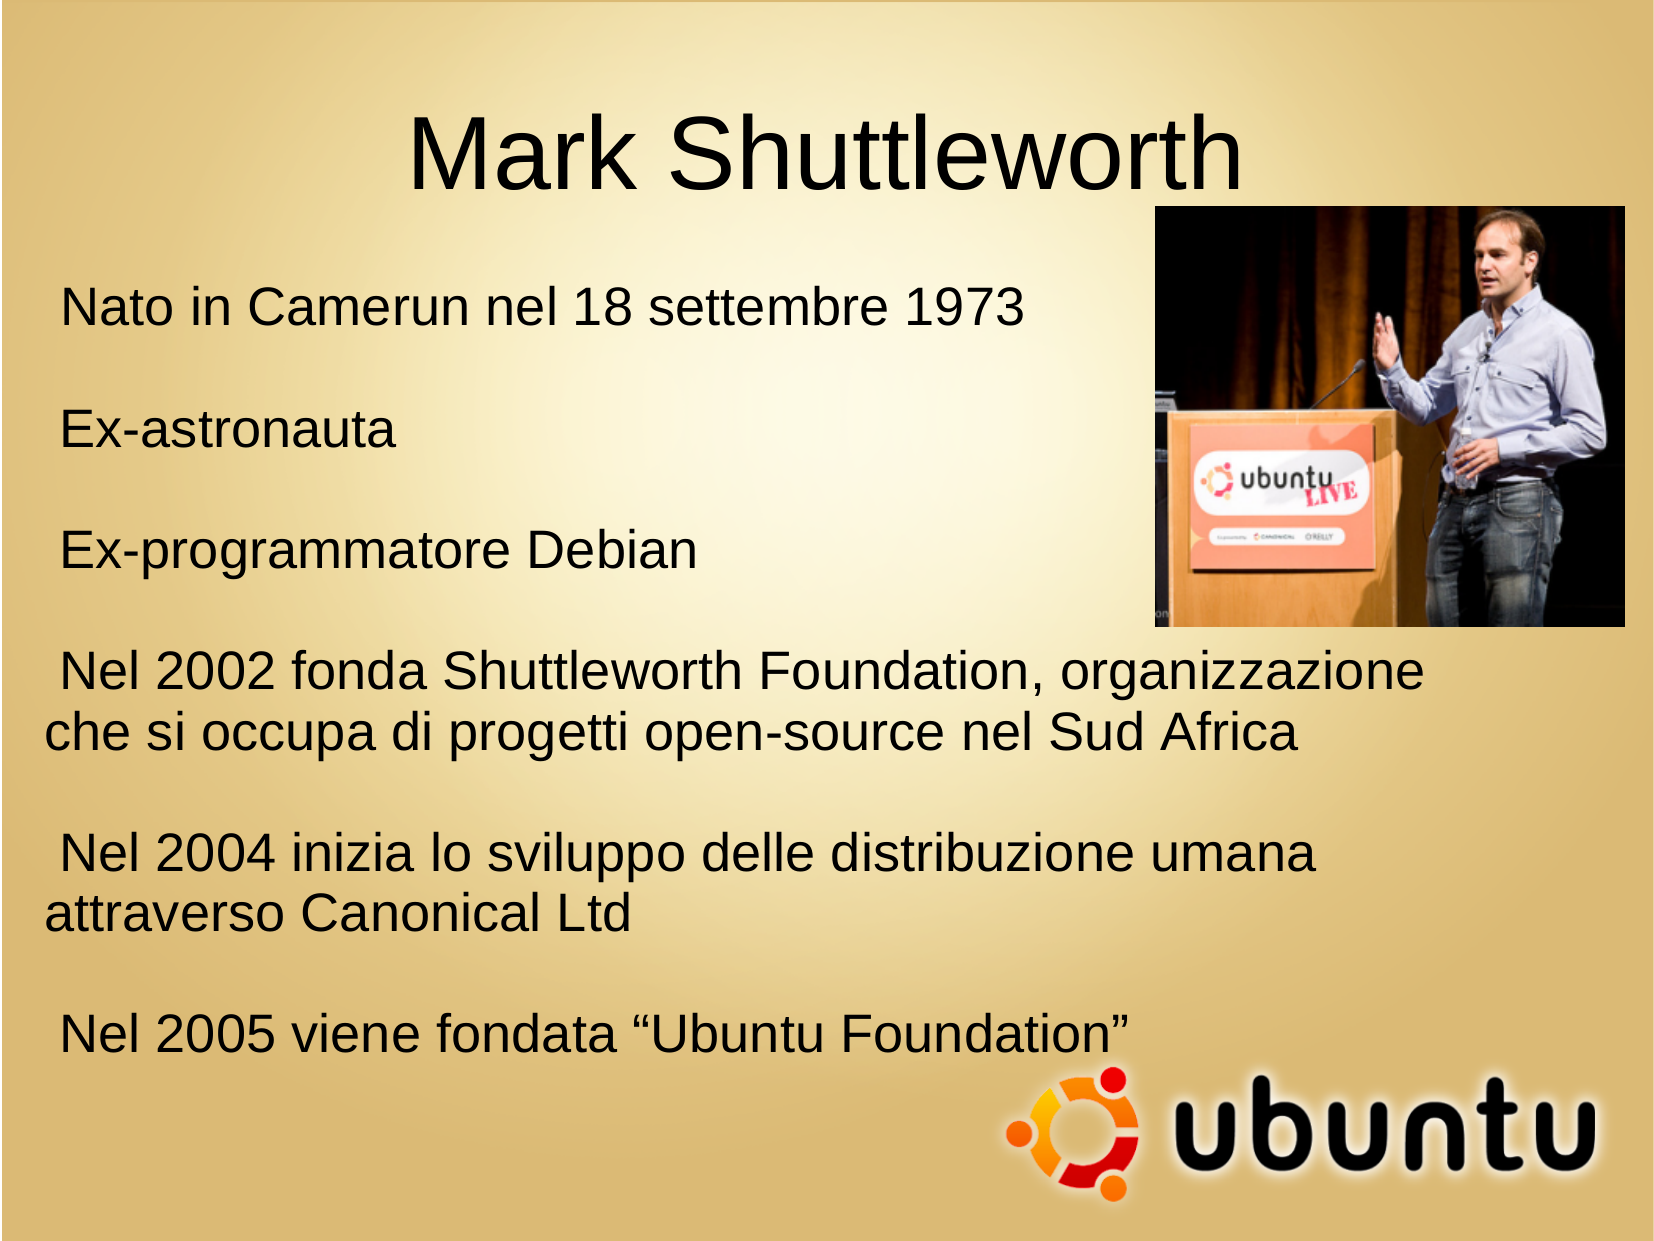

# Mark Shuttleworth
 Nato in Camerun nel 18 settembre 1973
 Ex-astronauta
 Ex-programmatore Debian
 Nel 2002 fonda Shuttleworth Foundation, organizzazione che si occupa di progetti open-source nel Sud Africa
 Nel 2004 inizia lo sviluppo delle distribuzione umana attraverso Canonical Ltd
 Nel 2005 viene fondata “Ubuntu Foundation”